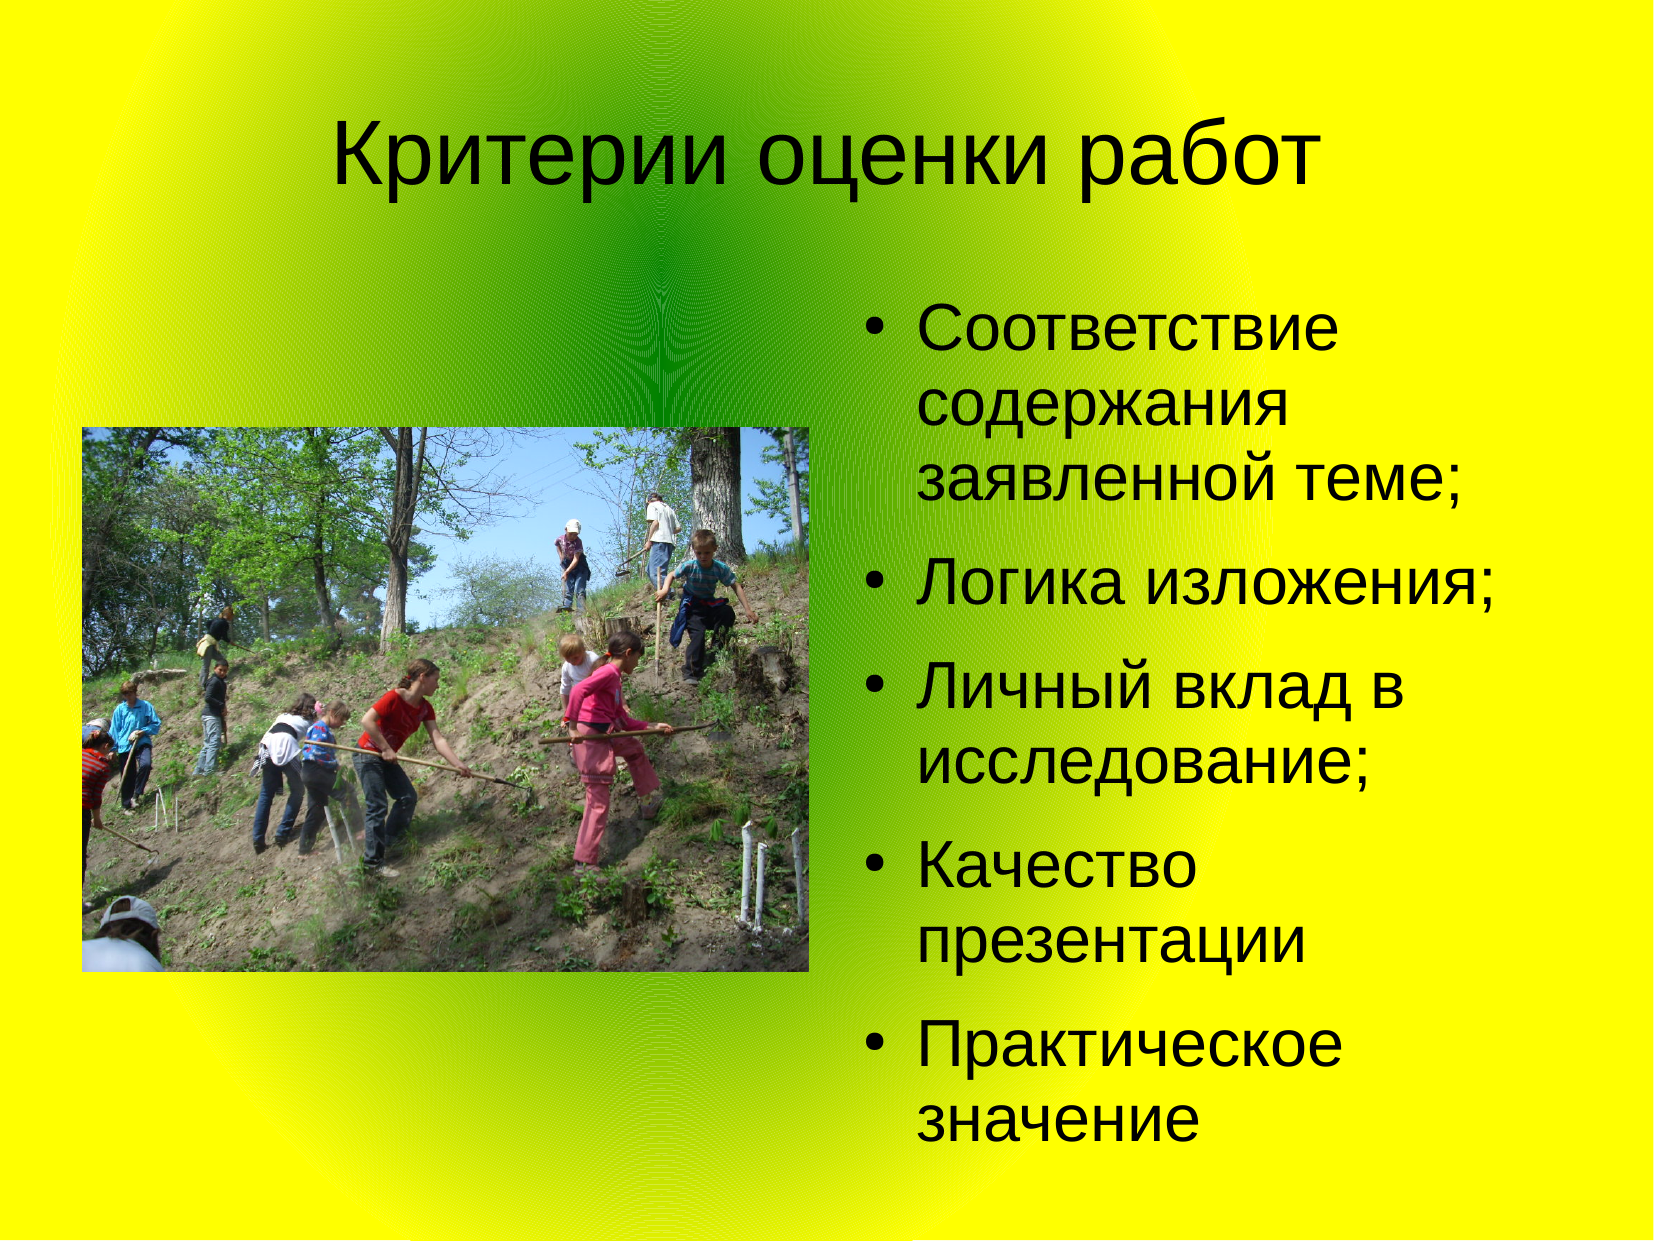

# Критерии оценки работ
Соответствие содержания заявленной теме;
Логика изложения;
Личный вклад в исследование;
Качество презентации
Практическое значение